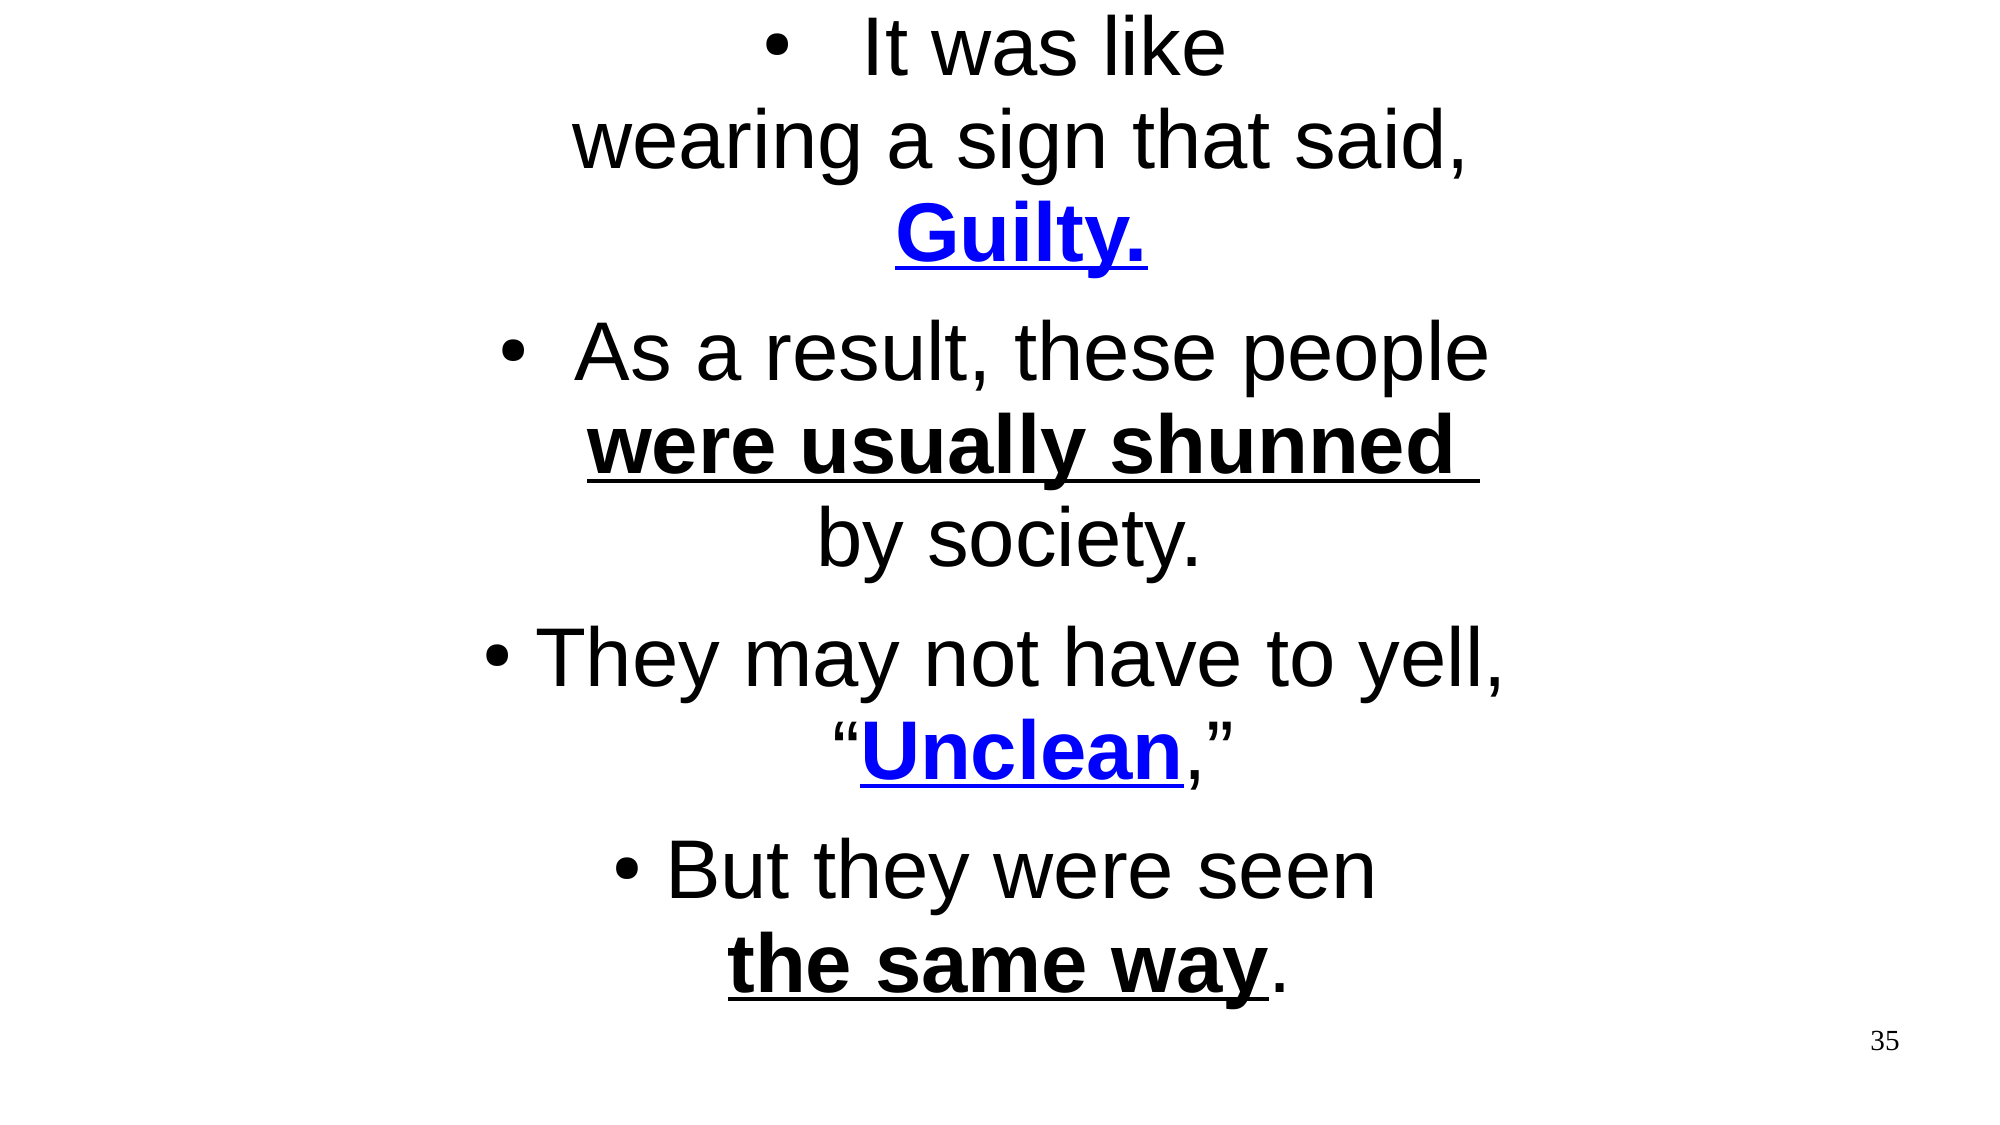

# It was like wearing a sign that said,  Guilty.
 As a result, these people
were usually shunned
by society.
They may not have to yell,
“Unclean,”
But they were seen
the same way.
35